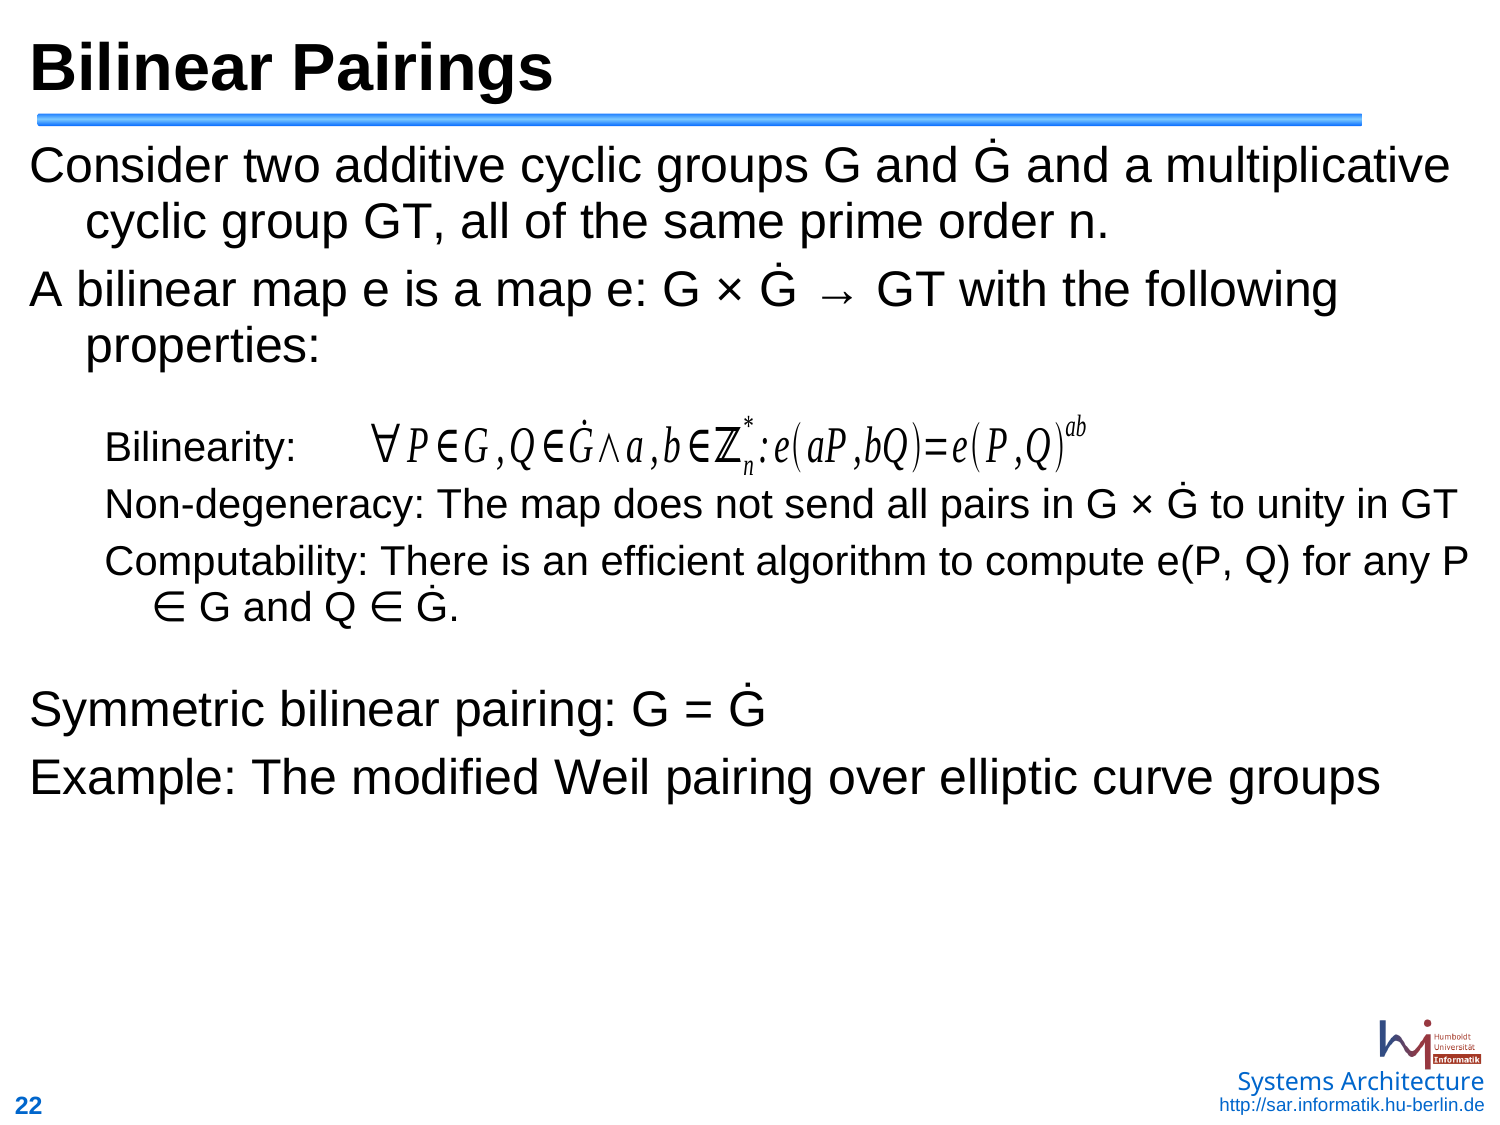

# Bilinear Pairings
Consider two additive cyclic groups G and Ġ and a multiplicative cyclic group GT, all of the same prime order n.
A bilinear map e is a map e: G × Ġ → GT with the following properties:
Bilinearity:
Non-degeneracy: The map does not send all pairs in G × Ġ to unity in GT
Computability: There is an efficient algorithm to compute e(P, Q) for any P ∈ G and Q ∈ Ġ.
Symmetric bilinear pairing: G = Ġ
Example: The modified Weil pairing over elliptic curve groups